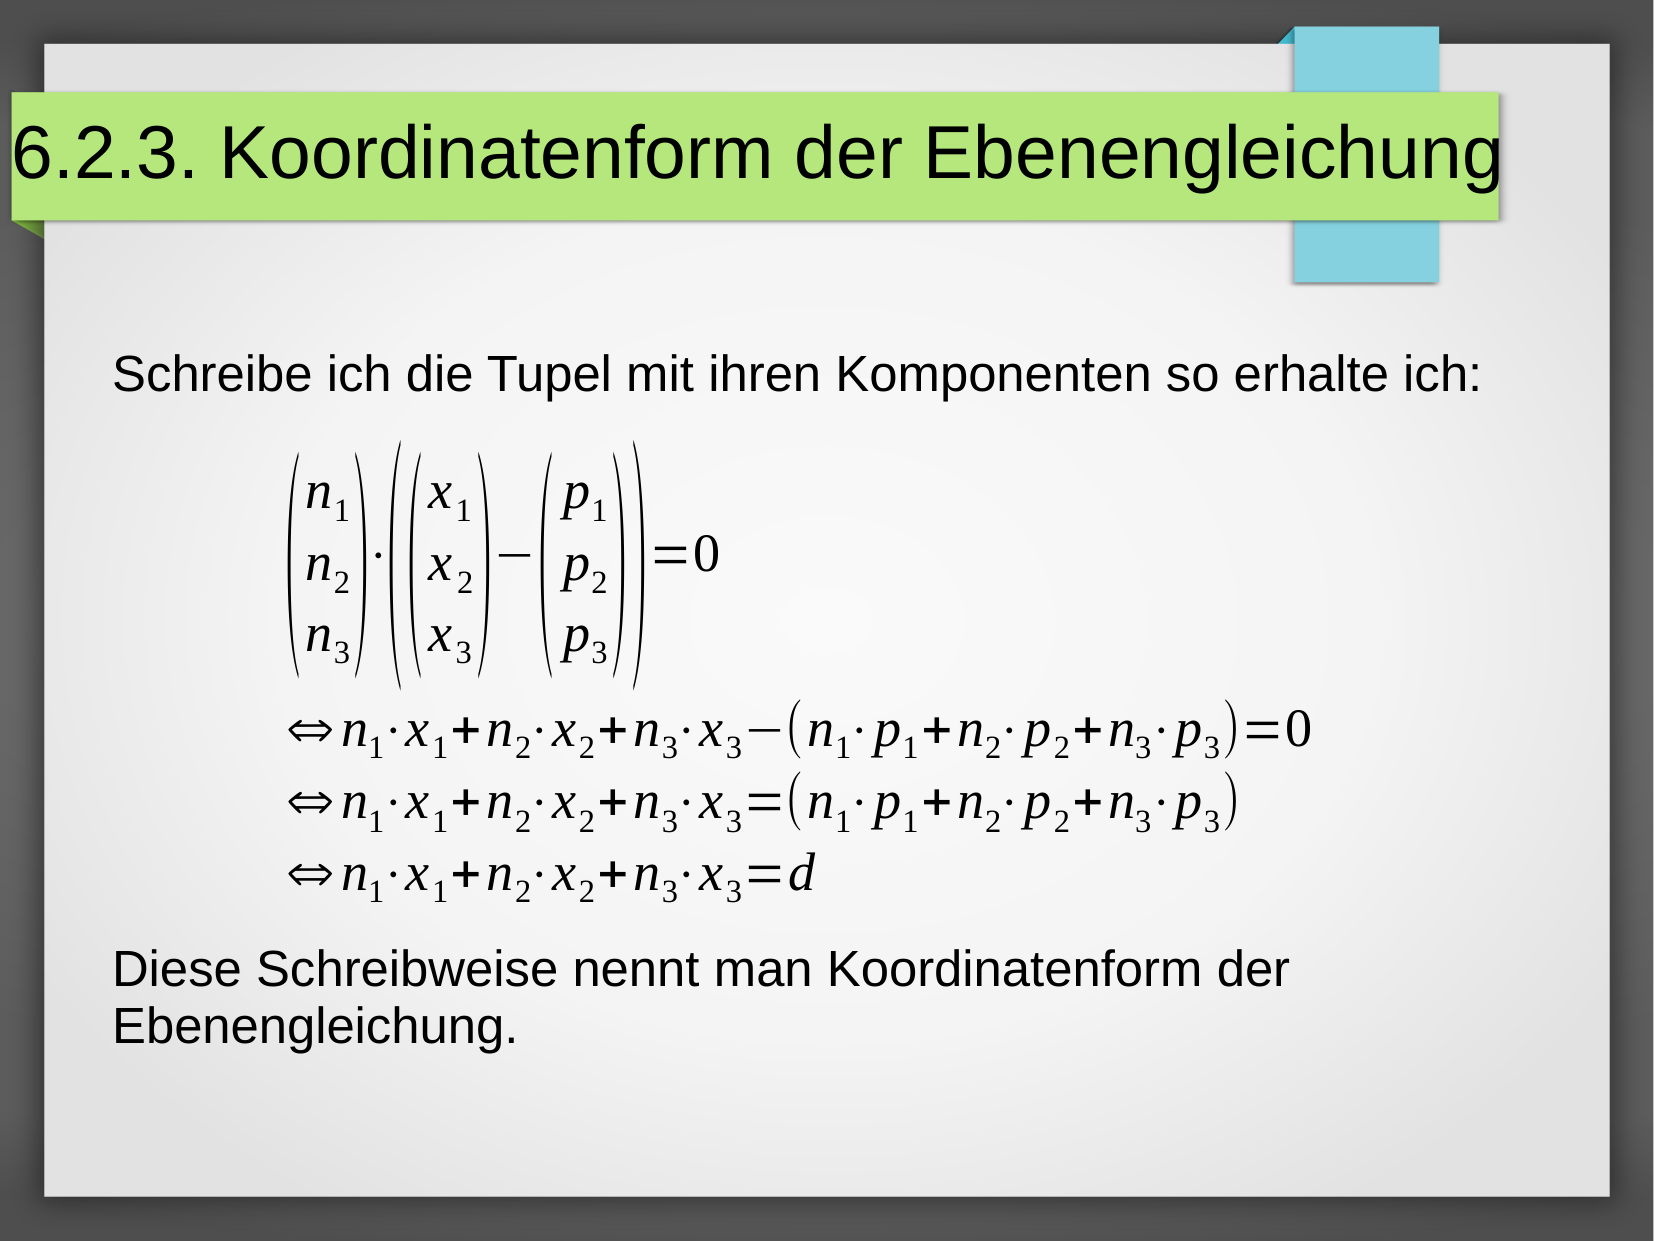

6.2.3. Koordinatenform der Ebenengleichung
# Schreibe ich die Tupel mit ihren Komponenten so erhalte ich:
Diese Schreibweise nennt man Koordinatenform der Ebenengleichung.